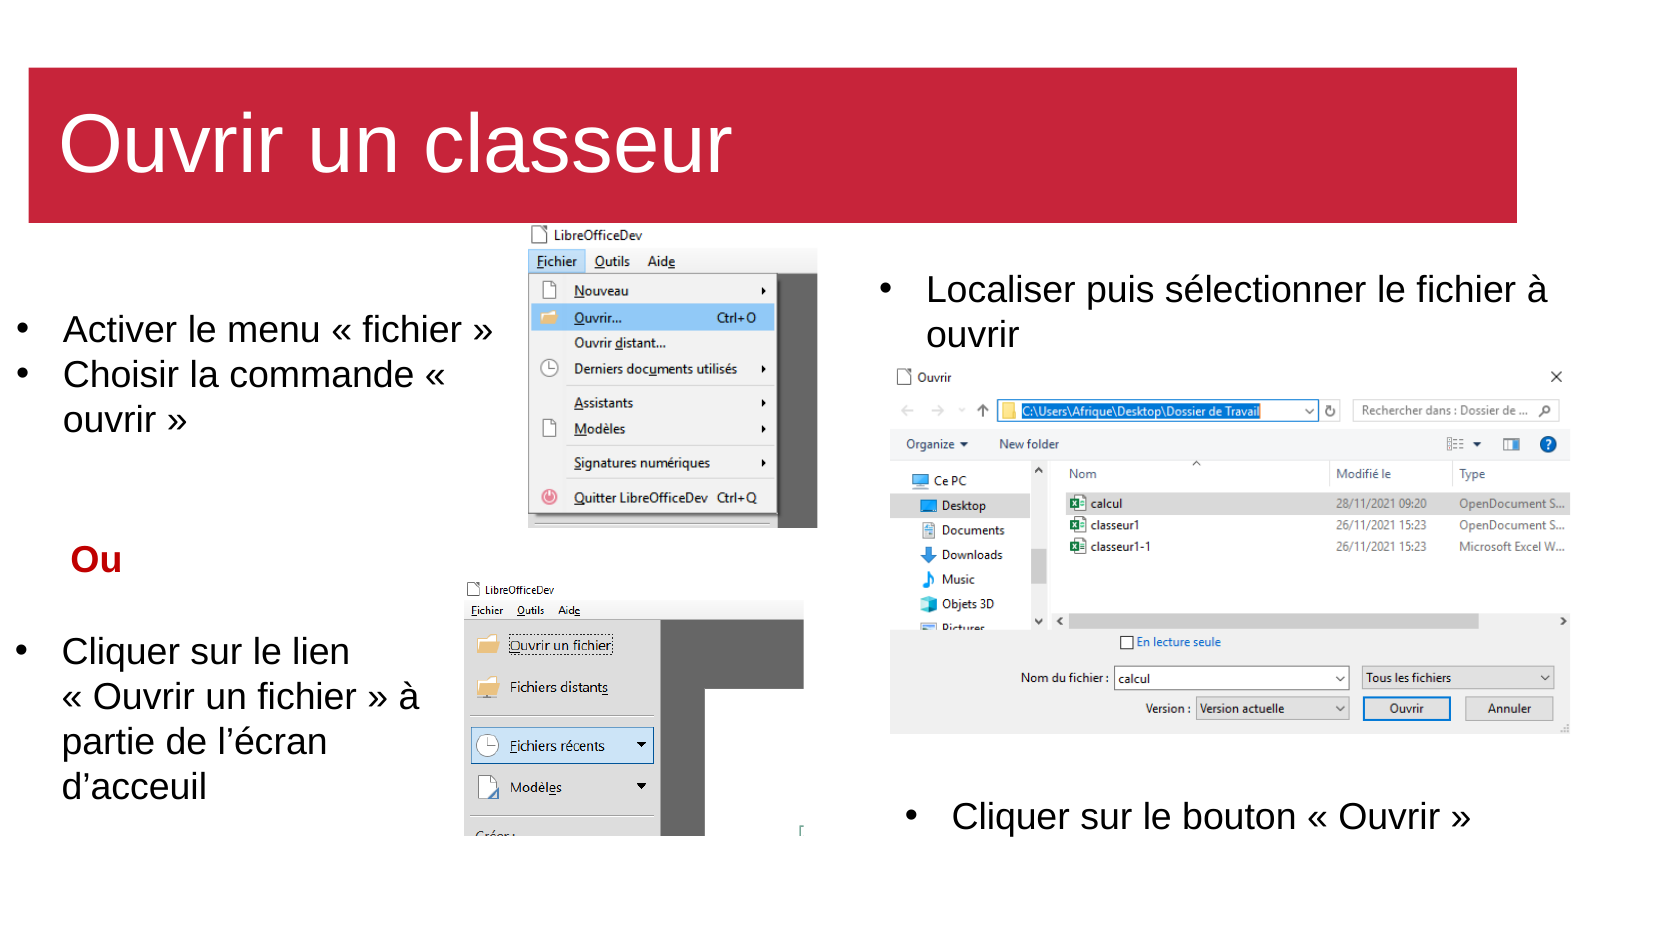

# Ouvrir un classeur
Localiser puis sélectionner le fichier à ouvrir
Activer le menu « fichier »
Choisir la commande « ouvrir »
Ou
Cliquer sur le lien « Ouvrir un fichier » à partie de l’écran d’acceuil
Cliquer sur le bouton « Ouvrir »